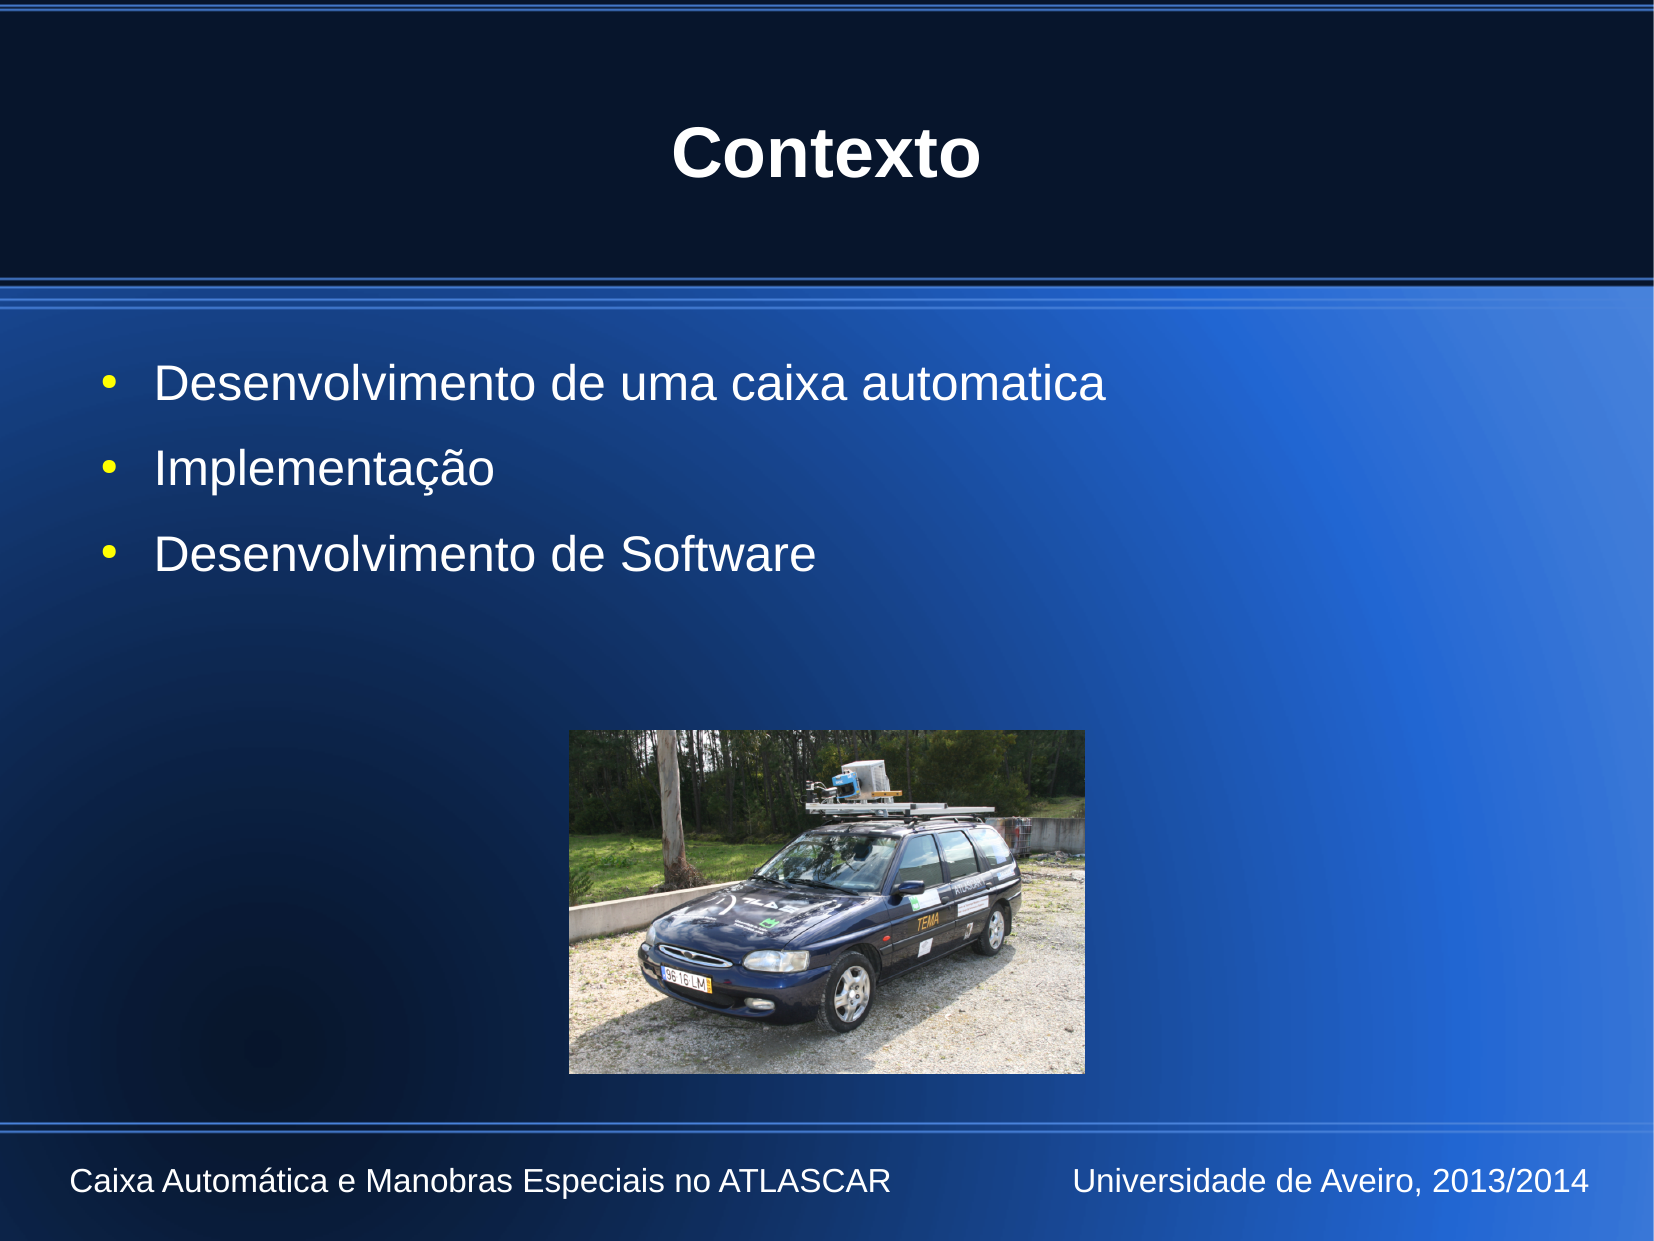

# Contexto
Desenvolvimento de uma caixa automatica
Implementação
Desenvolvimento de Software
Caixa Automática e Manobras Especiais no ATLASCAR
Universidade de Aveiro, 2013/2014